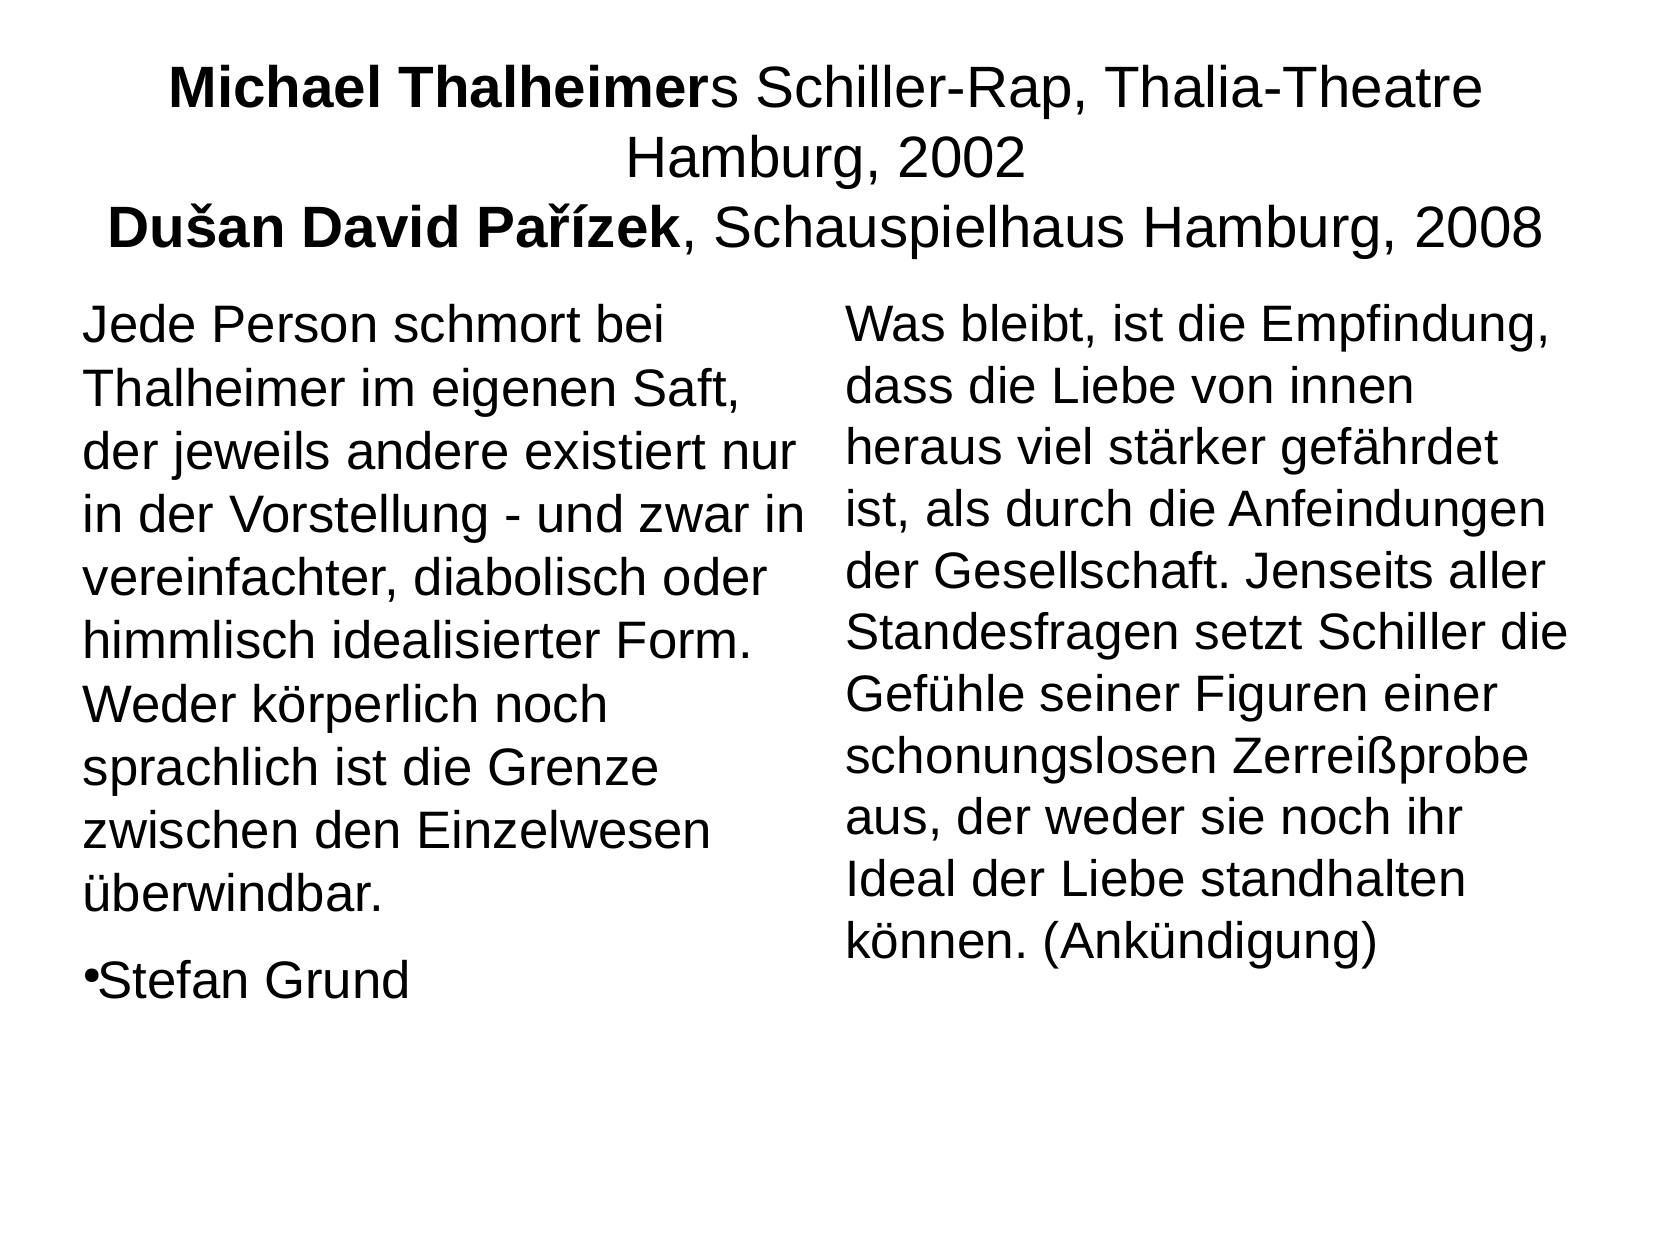

# Michael Thalheimers Schiller-Rap, Thalia-Theatre Hamburg, 2002 Dušan David Pařízek, Schauspielhaus Hamburg, 2008
Jede Person schmort bei Thalheimer im eigenen Saft, der jeweils andere existiert nur in der Vorstellung - und zwar in vereinfachter, diabolisch oder himmlisch idealisierter Form. Weder körperlich noch sprachlich ist die Grenze zwischen den Einzelwesen überwindbar.
Stefan Grund
Was bleibt, ist die Empfindung, dass die Liebe von innen heraus viel stärker gefährdet ist, als durch die Anfeindungen der Gesellschaft. Jenseits aller Standesfragen setzt Schiller die Gefühle seiner Figuren einer schonungslosen Zerreißprobe aus, der weder sie noch ihr Ideal der Liebe standhalten können. (Ankündigung)